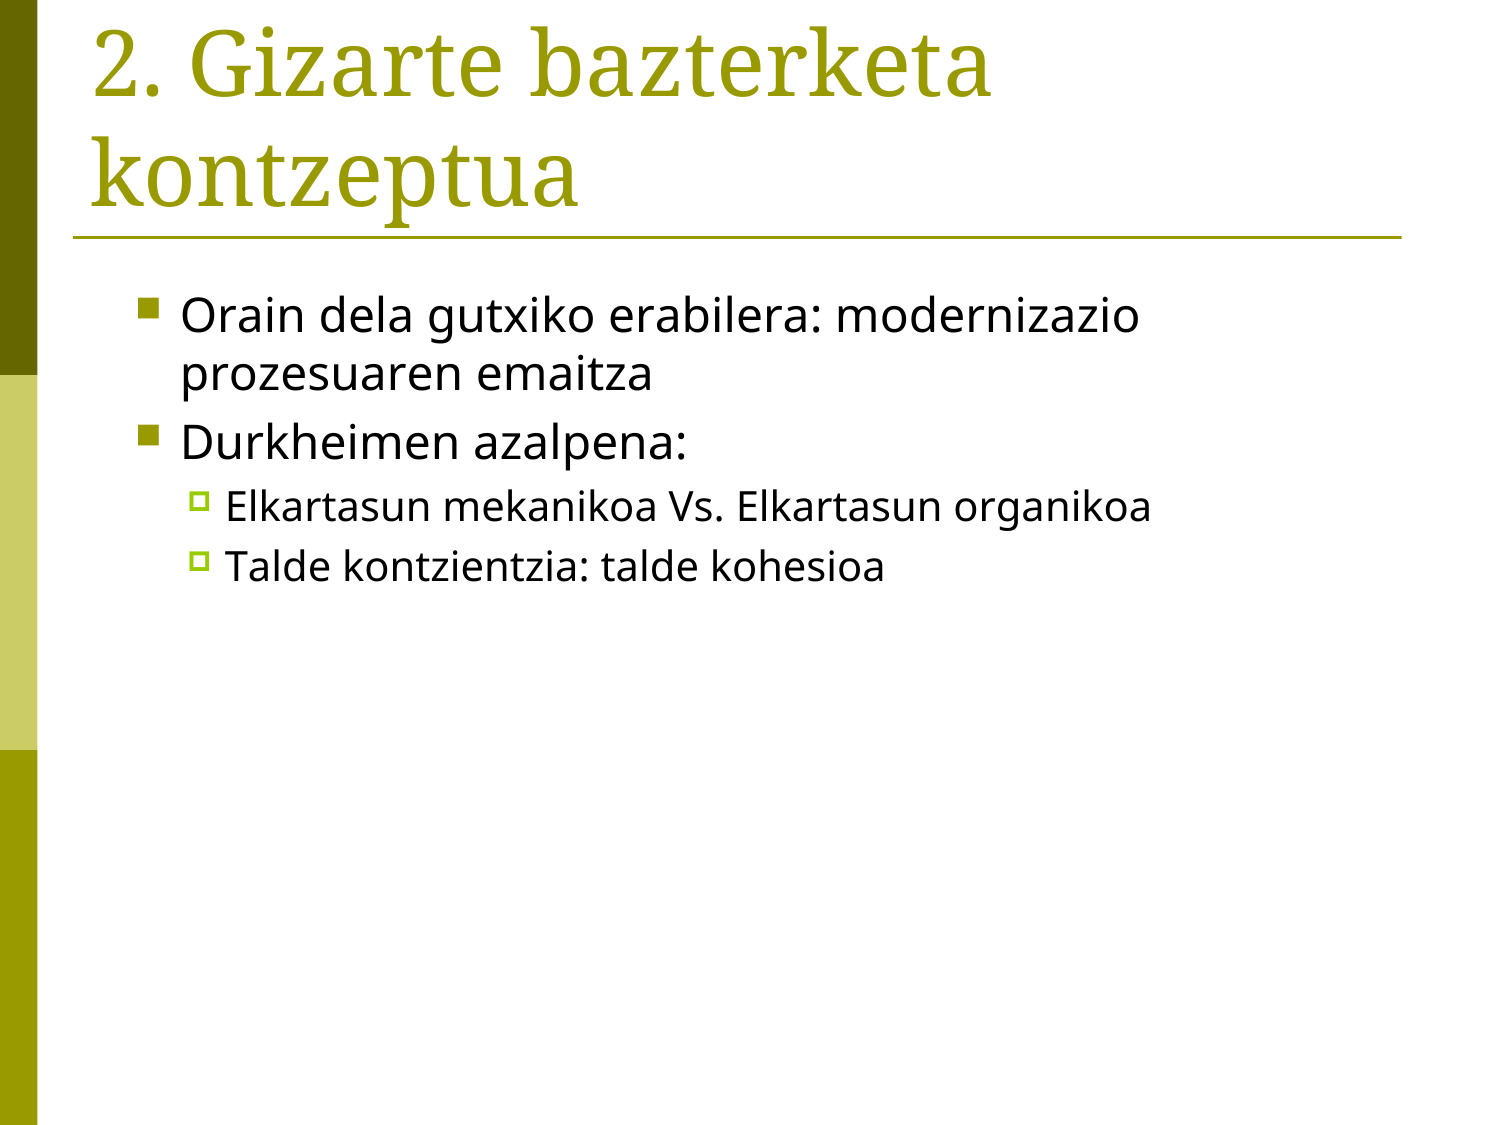

# 2. Gizarte bazterketa kontzeptua
Orain dela gutxiko erabilera: modernizazio prozesuaren emaitza
Durkheimen azalpena:
Elkartasun mekanikoa Vs. Elkartasun organikoa
Talde kontzientzia: talde kohesioa